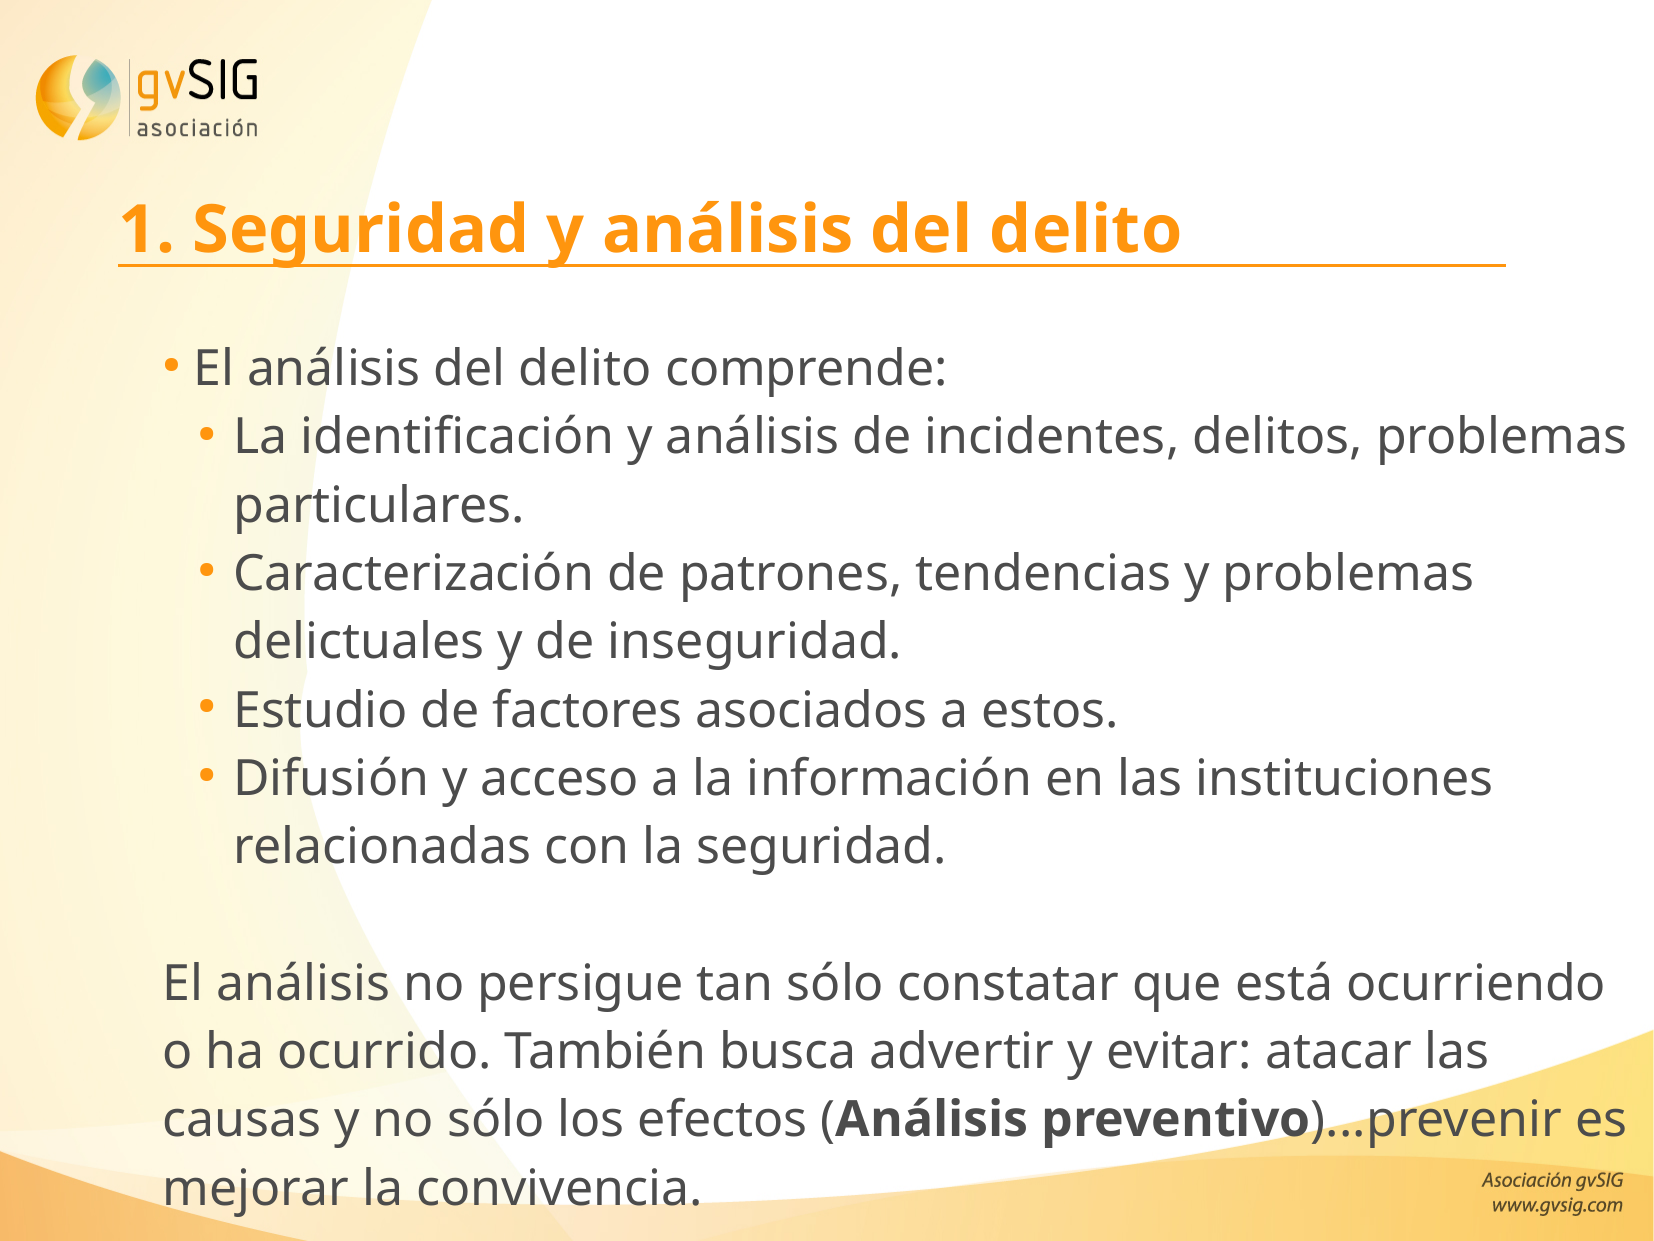

# 1. Seguridad y análisis del delito
 El análisis del delito comprende:
La identificación y análisis de incidentes, delitos, problemas particulares.
Caracterización de patrones, tendencias y problemas delictuales y de inseguridad.
Estudio de factores asociados a estos.
Difusión y acceso a la información en las instituciones relacionadas con la seguridad.
El análisis no persigue tan sólo constatar que está ocurriendo o ha ocurrido. También busca advertir y evitar: atacar las causas y no sólo los efectos (Análisis preventivo)...prevenir es mejorar la convivencia.